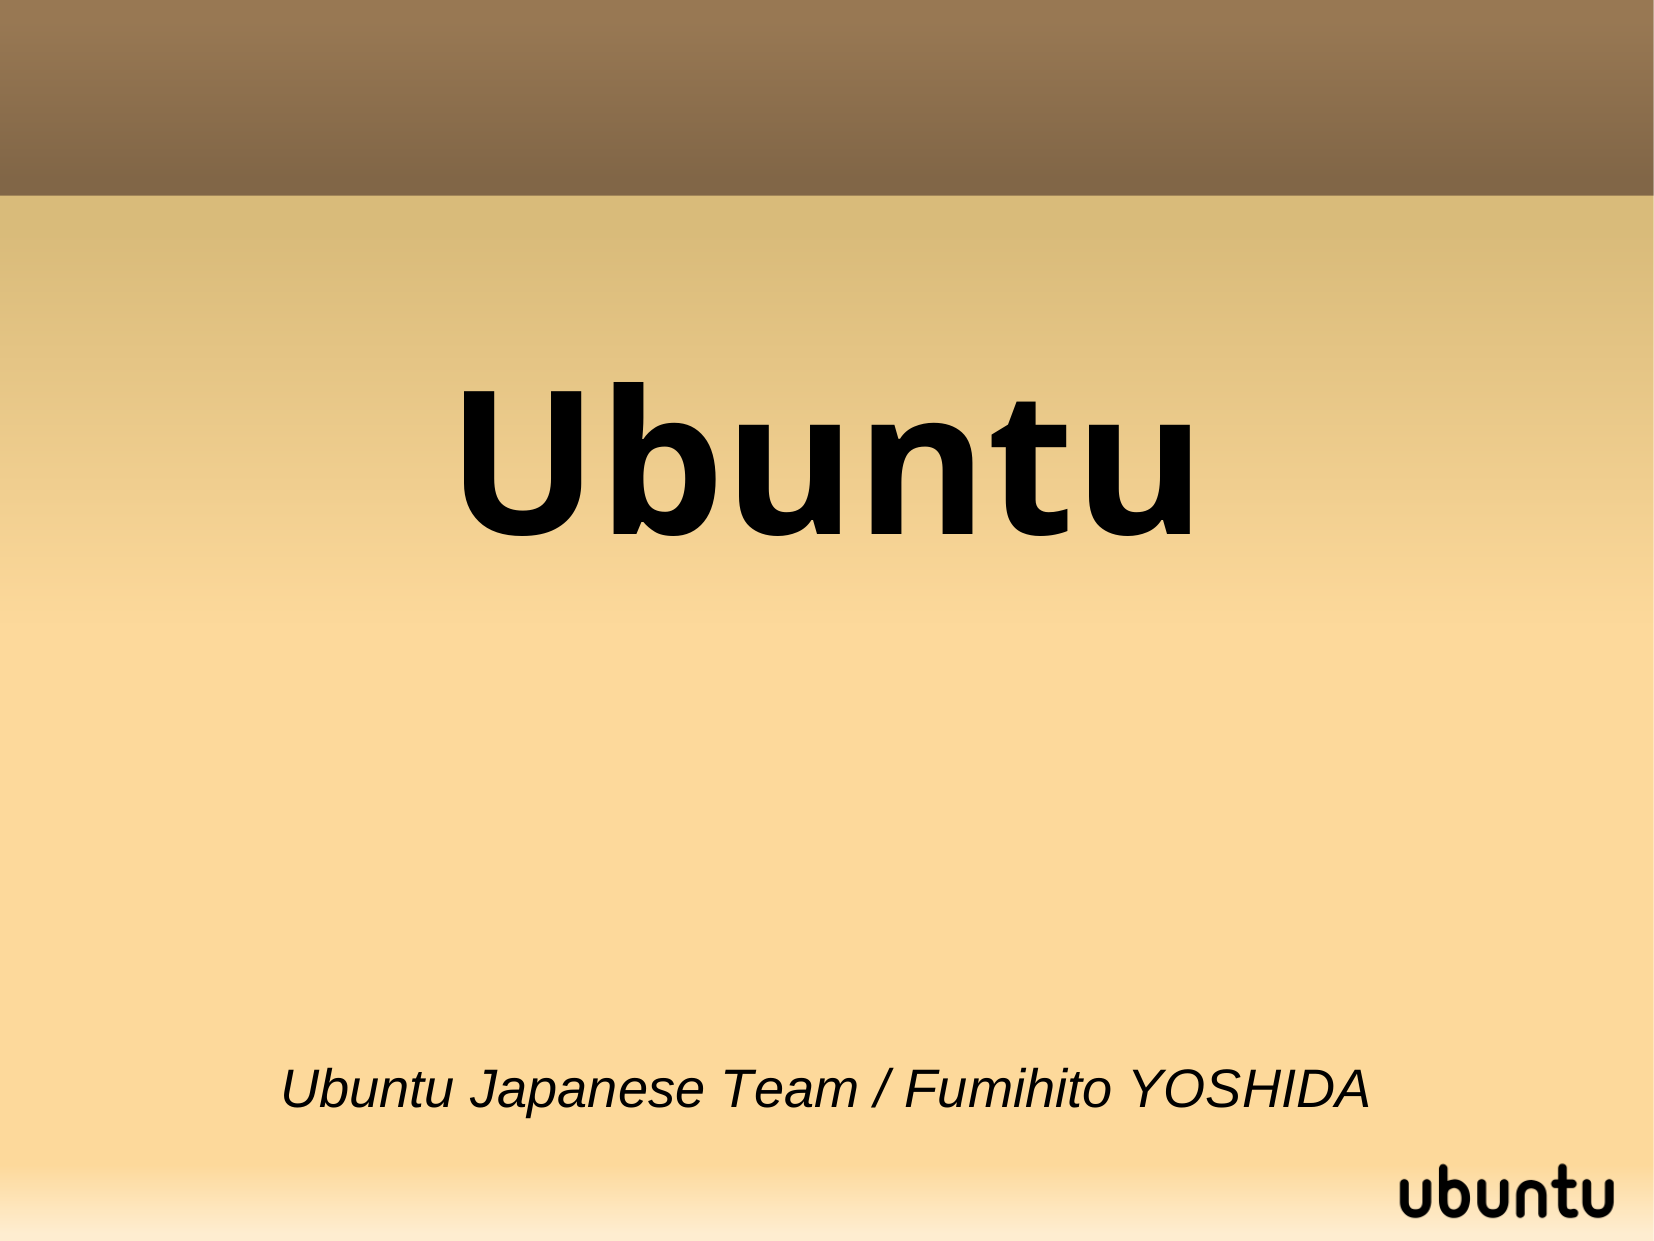

# Ubuntu
Ubuntu Japanese Team / Fumihito YOSHIDA